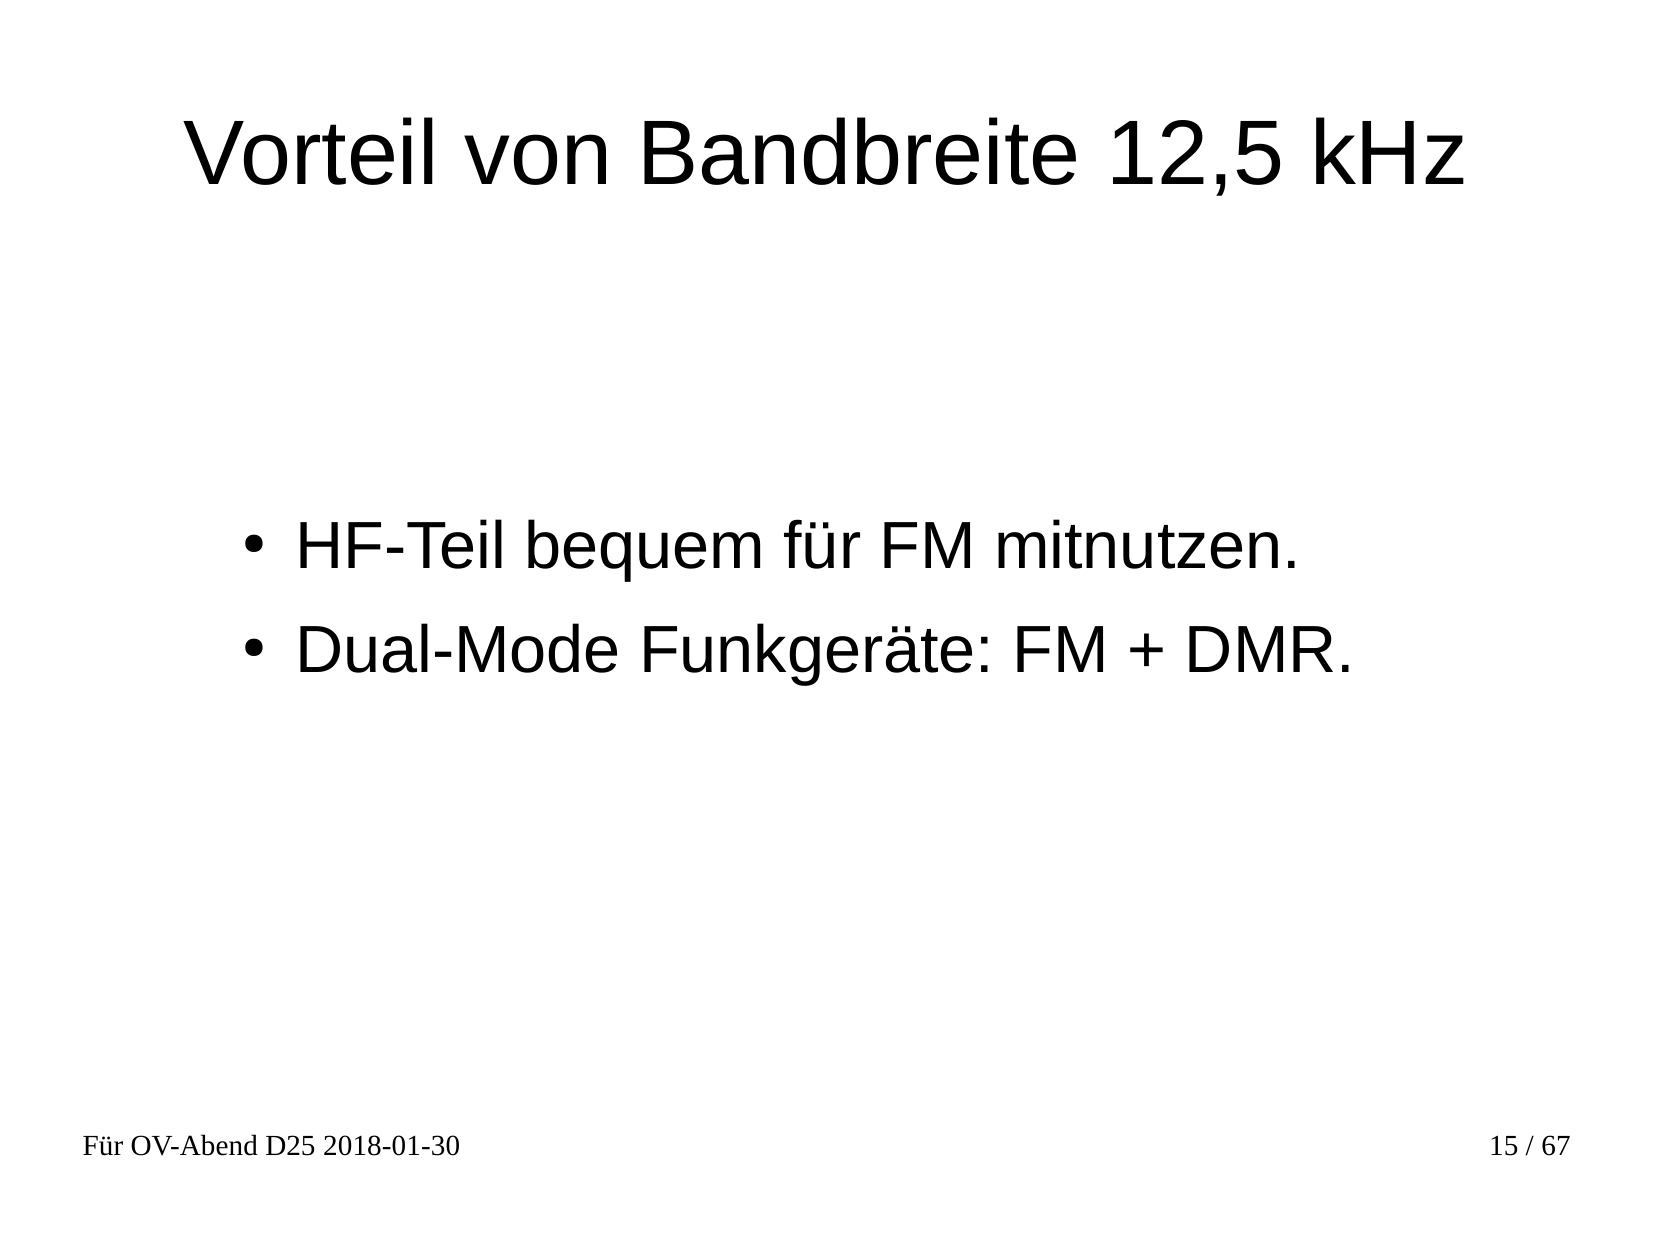

# Vorteil von Bandbreite 12,5 kHz
HF-Teil bequem für FM mitnutzen.
Dual-Mode Funkgeräte: FM + DMR.
15